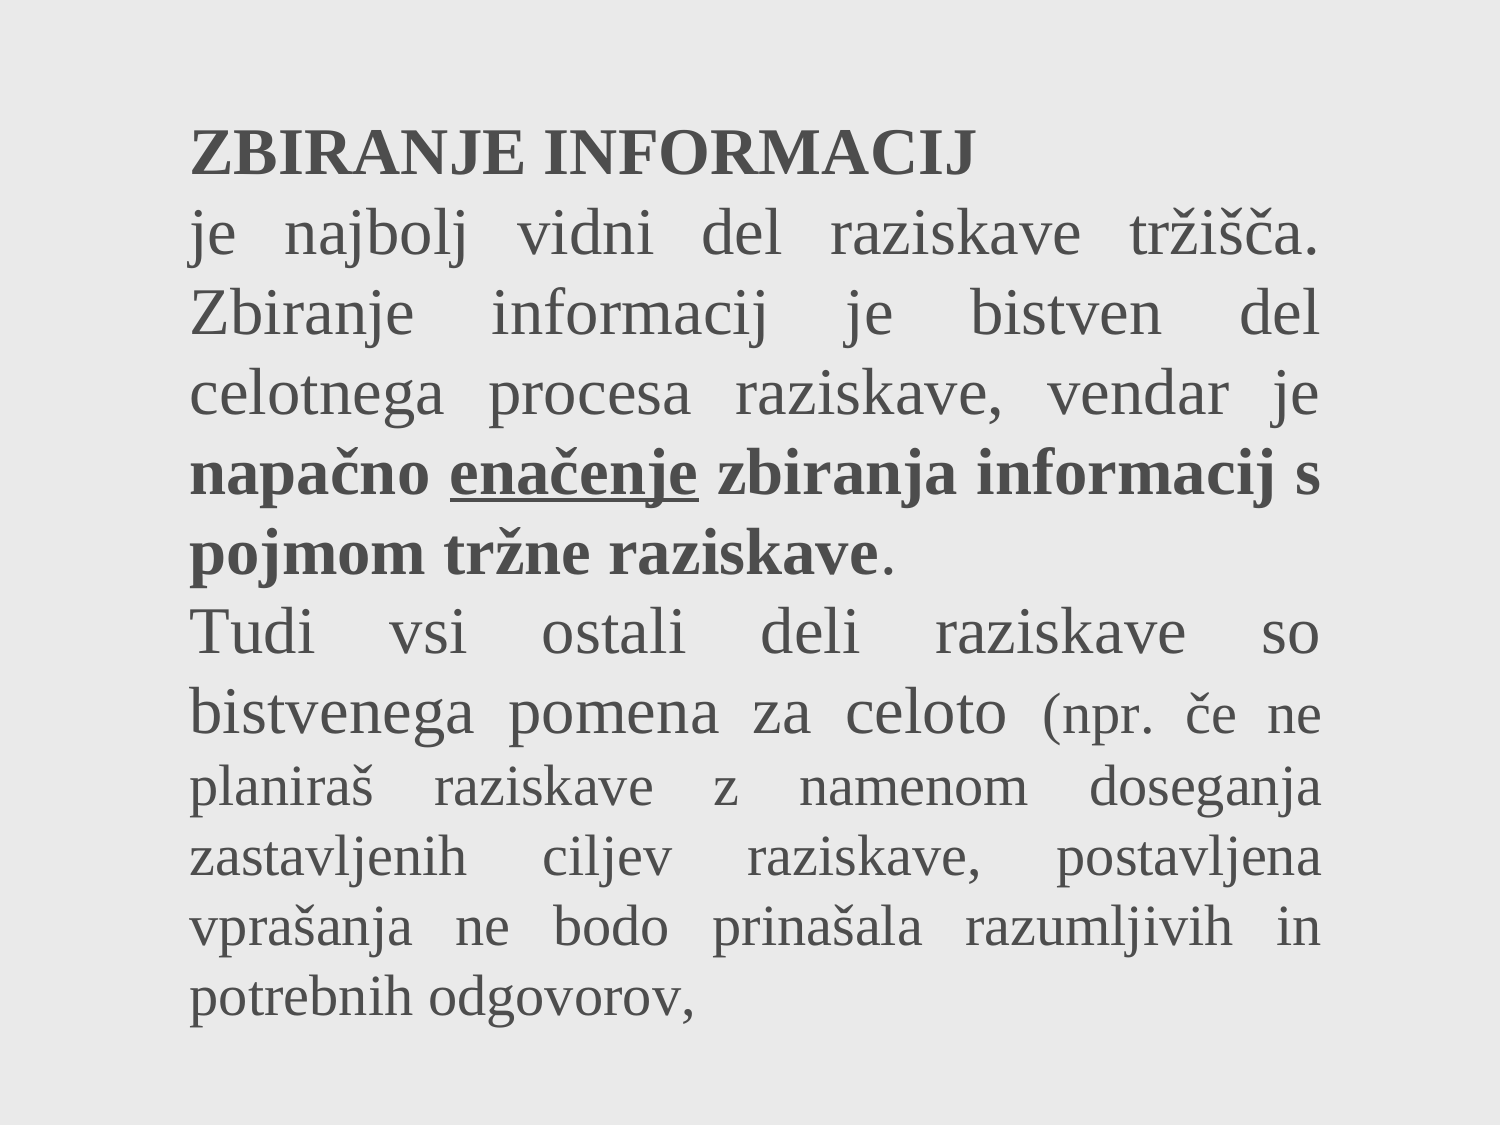

ZBIRANJE INFORMACIJ
je najbolj vidni del raziskave tržišča. Zbiranje informacij je bistven del celotnega procesa raziskave, vendar je napačno enačenje zbiranja informacij s pojmom tržne raziskave.
Tudi vsi ostali deli raziskave so bistvenega pomena za celoto (npr. če ne planiraš raziskave z namenom doseganja zastavljenih ciljev raziskave, postavljena vprašanja ne bodo prinašala razumljivih in potrebnih odgovorov,